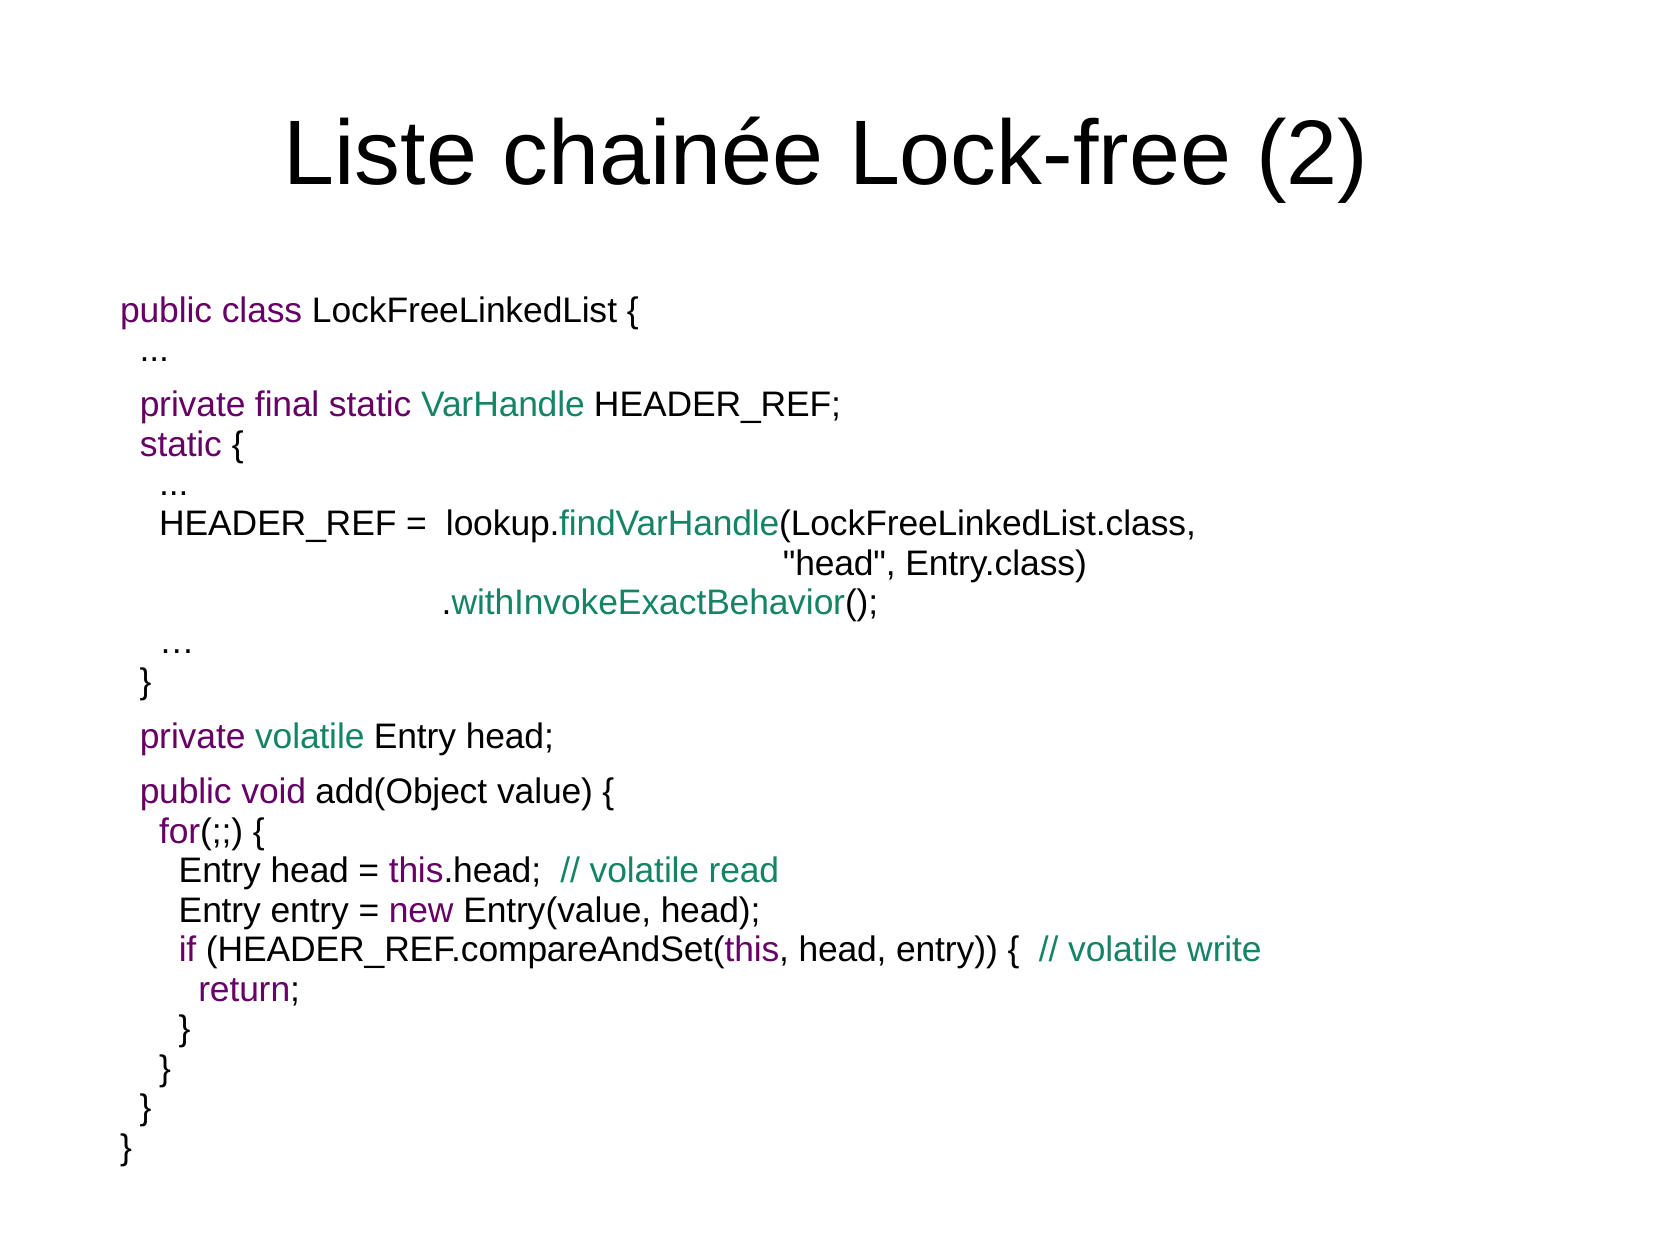

# Liste chainée Lock-free (2)
public class LockFreeLinkedList {
 ...
 private final static VarHandle HEADER_REF;
 static {
 ...
 HEADER_REF = lookup.findVarHandle(LockFreeLinkedList.class,
 "head", Entry.class)
 .withInvokeExactBehavior();
 …
 }
 private volatile Entry head;
 public void add(Object value) {
 for(;;) {
 Entry head = this.head; // volatile read
 Entry entry = new Entry(value, head);
 if (HEADER_REF.compareAndSet(this, head, entry)) { // volatile write
 return;
 }
 }
 }
}